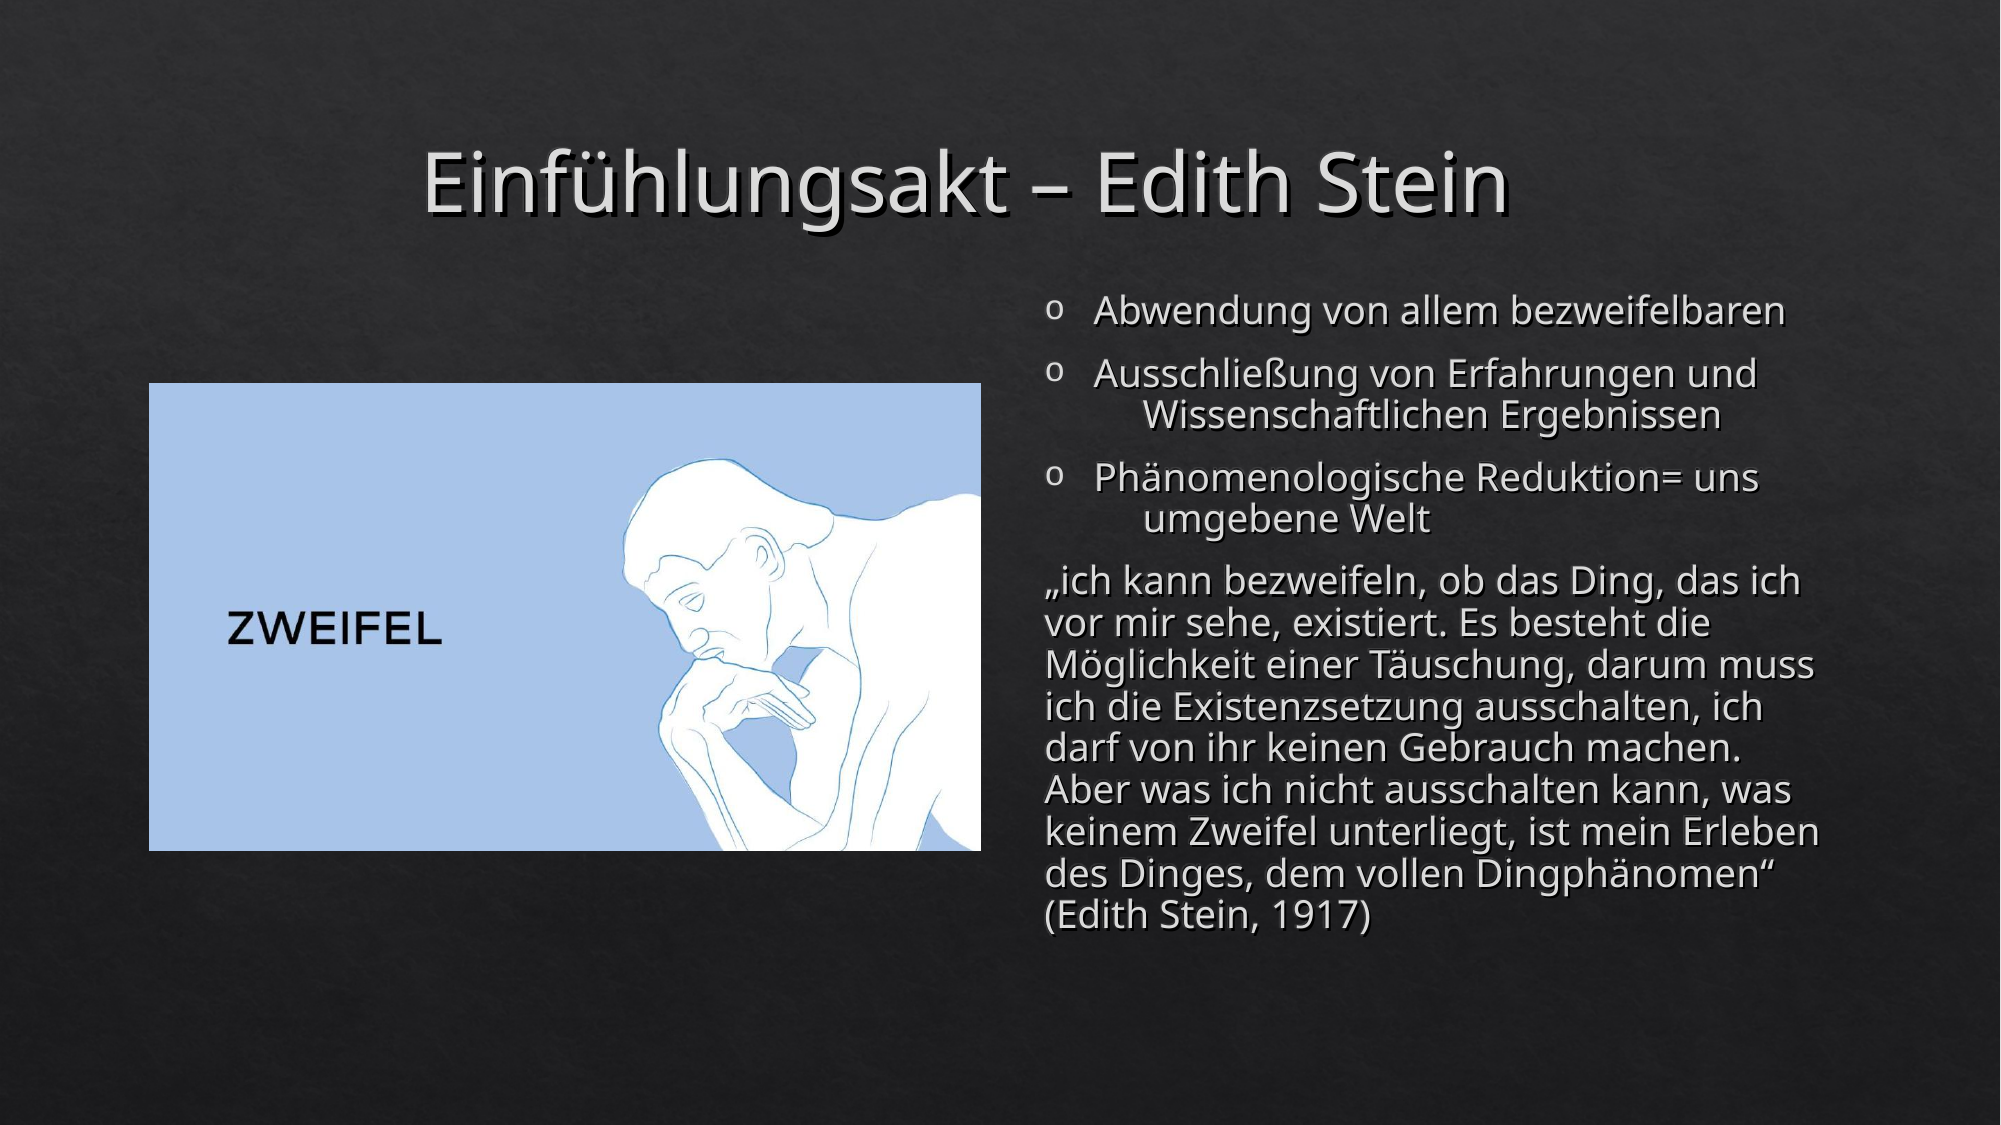

# Einfühlungsakt – Edith Stein
Abwendung von allem bezweifelbaren
Ausschließung von Erfahrungen und Wissenschaftlichen Ergebnissen
Phänomenologische Reduktion= uns umgebene Welt
„ich kann bezweifeln, ob das Ding, das ich vor mir sehe, existiert. Es besteht die Möglichkeit einer Täuschung, darum muss ich die Existenzsetzung ausschalten, ich darf von ihr keinen Gebrauch machen. Aber was ich nicht ausschalten kann, was keinem Zweifel unterliegt, ist mein Erleben des Dinges, dem vollen Dingphänomen“ (Edith Stein, 1917)